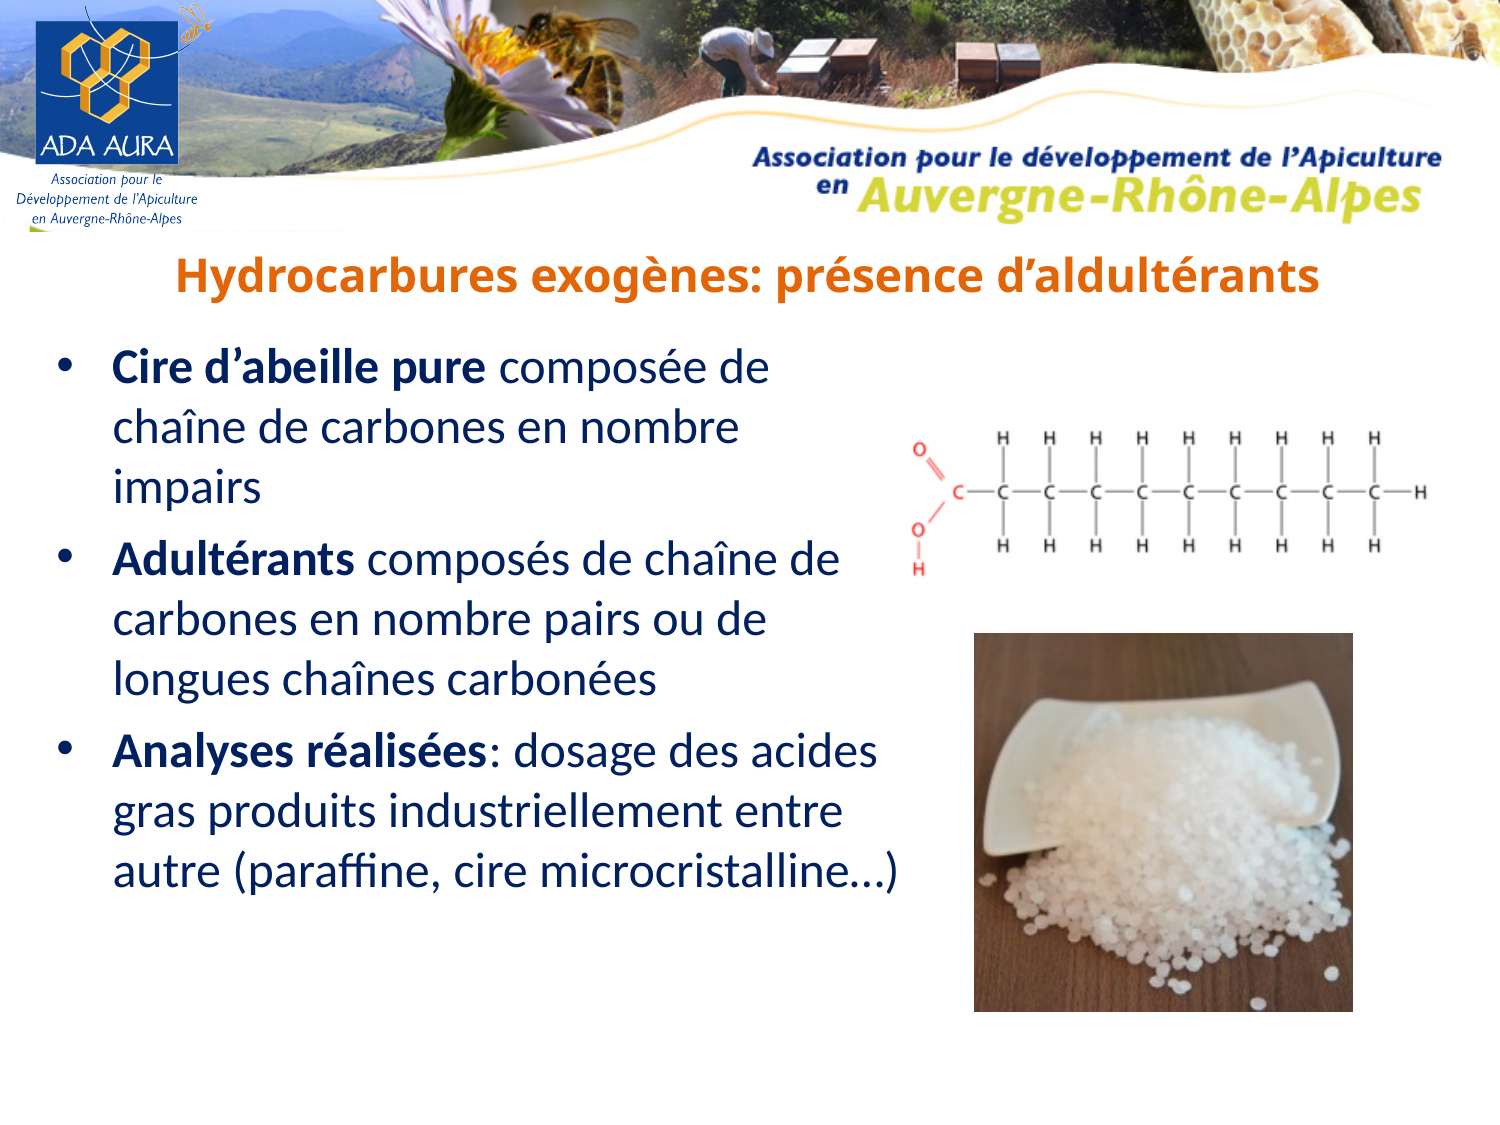

# Hydrocarbures exogènes: présence d’aldultérants
Cire d’abeille pure composée de chaîne de carbones en nombre impairs
Adultérants composés de chaîne de carbones en nombre pairs ou de longues chaînes carbonées
Analyses réalisées: dosage des acides gras produits industriellement entre autre (paraffine, cire microcristalline…)